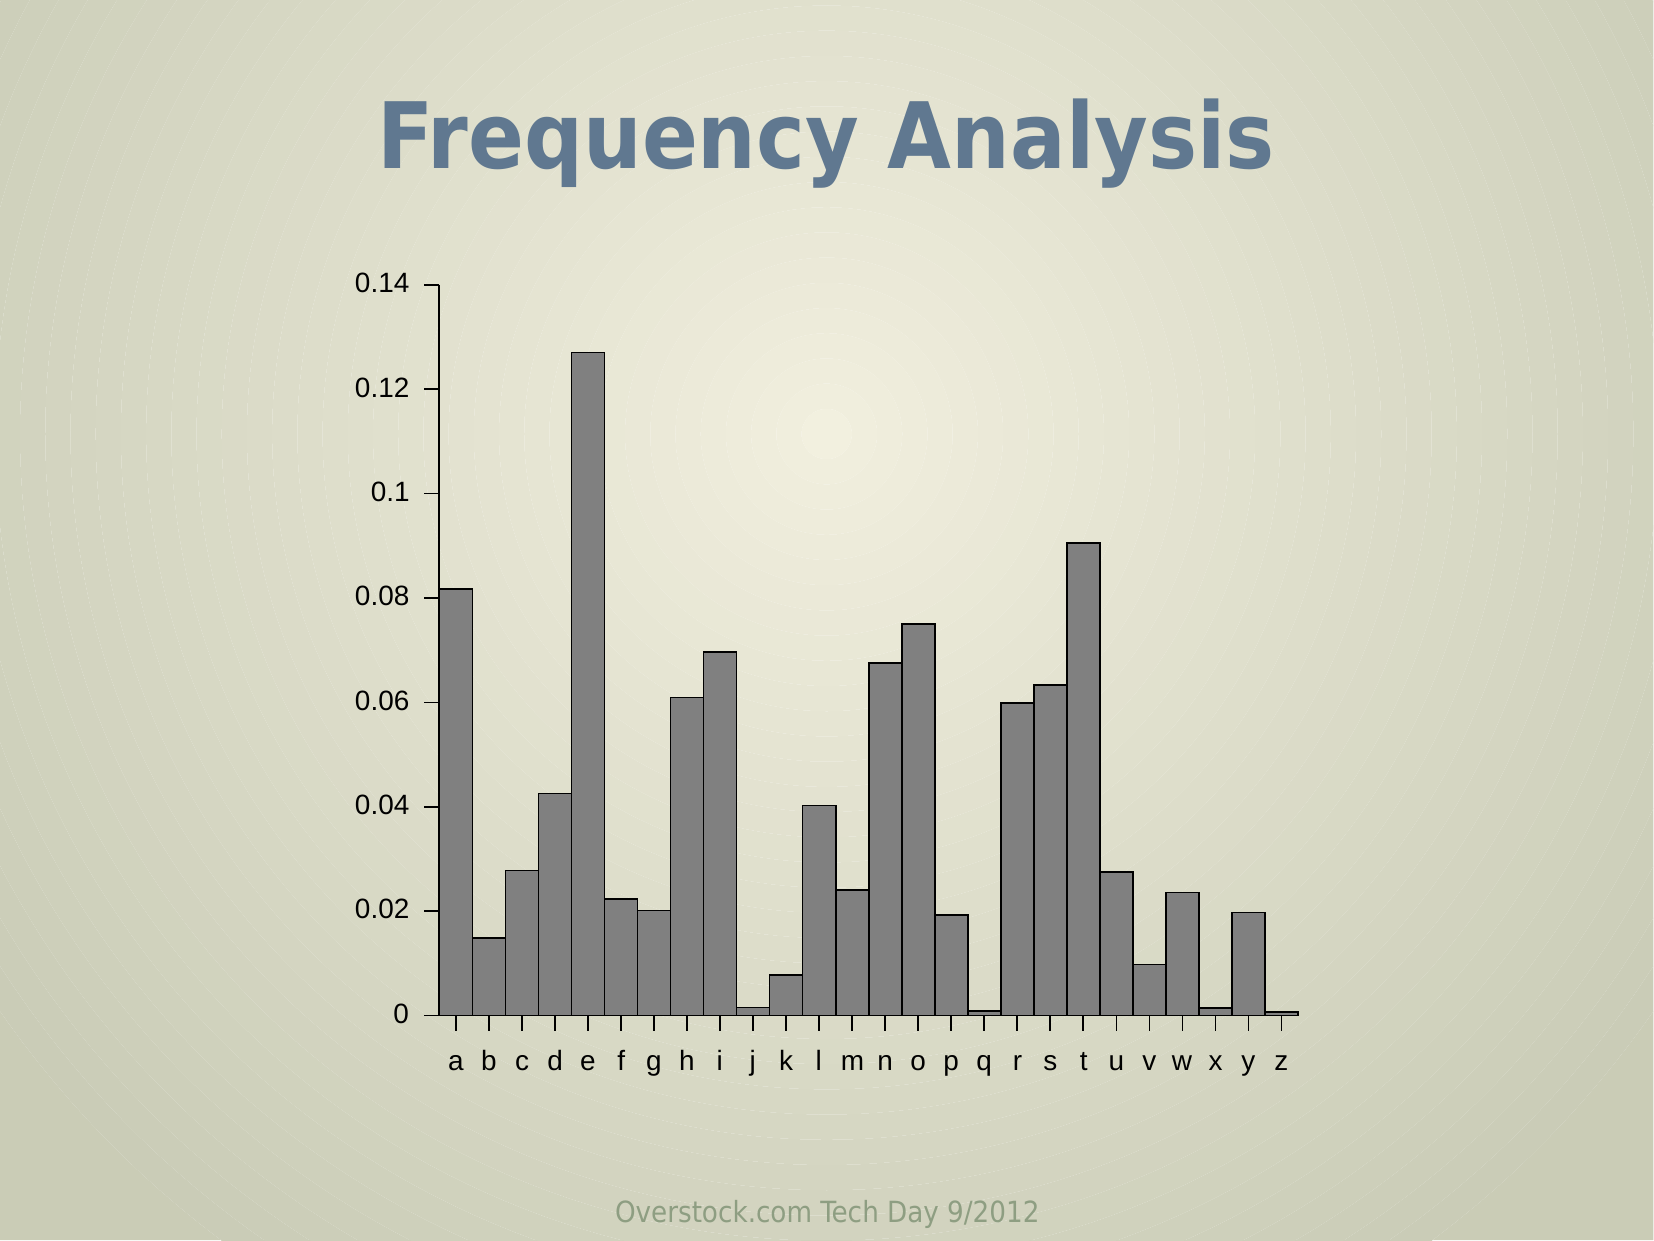

# Frequency Analysis
Overstock.com Tech Day 9/2012